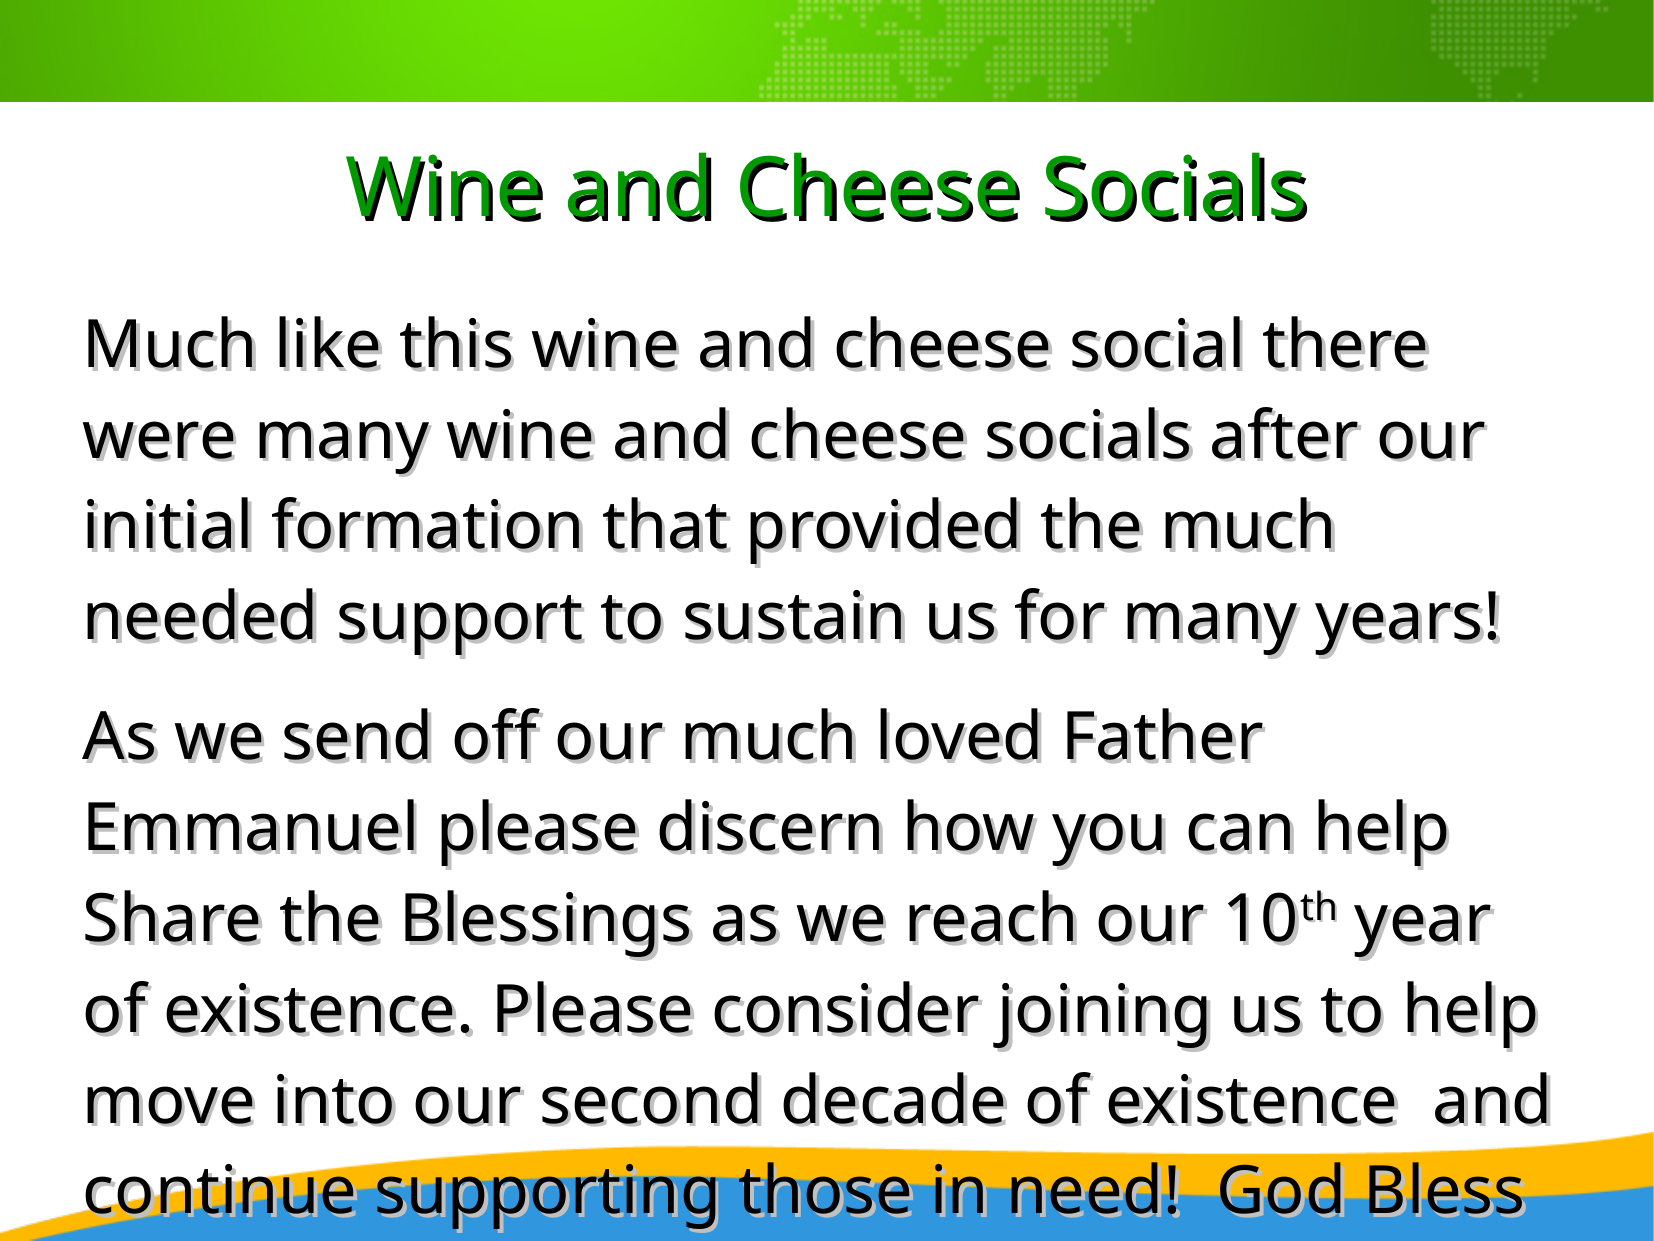

# Wine and Cheese Socials
Much like this wine and cheese social there were many wine and cheese socials after our initial formation that provided the much needed support to sustain us for many years!
As we send off our much loved Father Emmanuel please discern how you can help Share the Blessings as we reach our 10th year of existence. Please consider joining us to help move into our second decade of existence and continue supporting those in need! God Bless